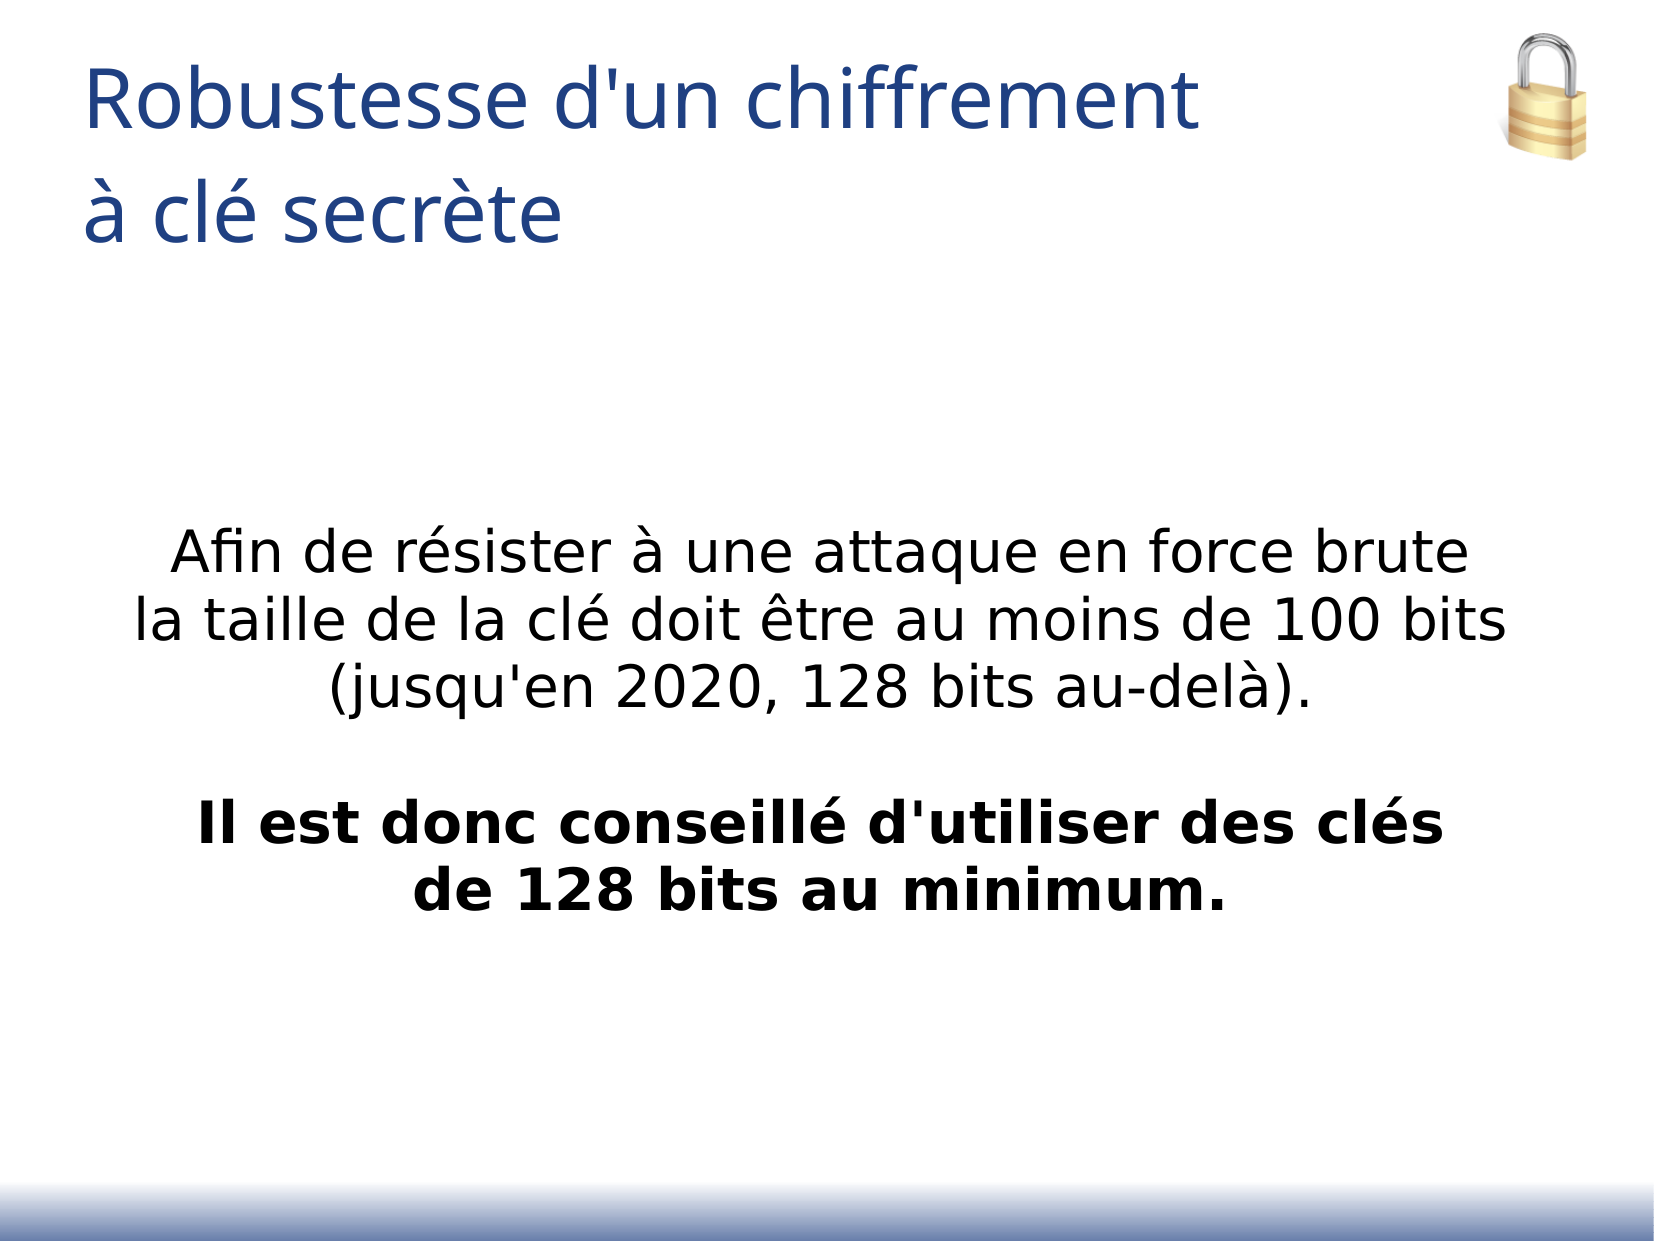

# Robustesse d'un chiffrement à clé secrète
Afin de résister à une attaque en force brute
la taille de la clé doit être au moins de 100 bits (jusqu'en 2020, 128 bits au-delà).
Il est donc conseillé d'utiliser des clés
de 128 bits au minimum.